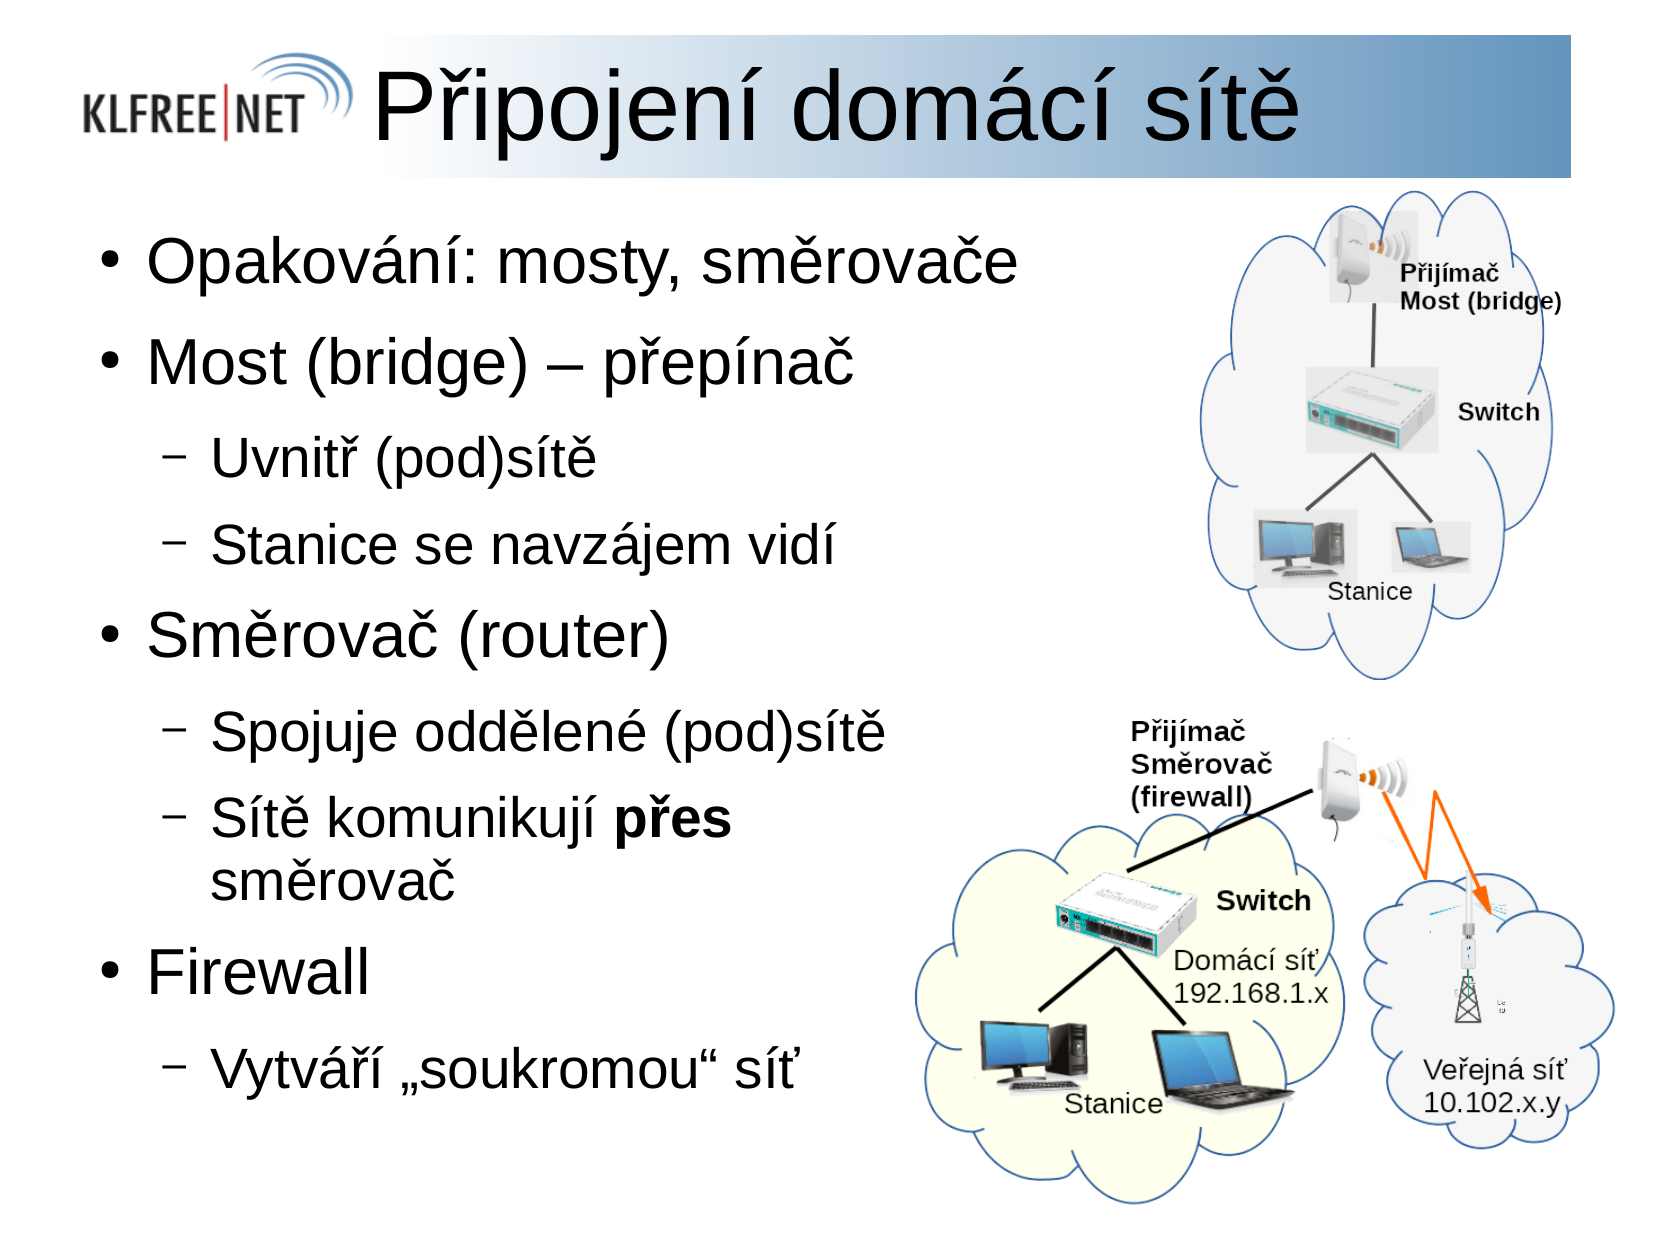

# Připojení domácí sítě
Opakování: mosty, směrovače
Most (bridge) – přepínač
Uvnitř (pod)sítě
Stanice se navzájem vidí
Směrovač (router)
Spojuje oddělené (pod)sítě
Sítě komunikují přes
směrovač
Firewall
Vytváří „soukromou“ síť